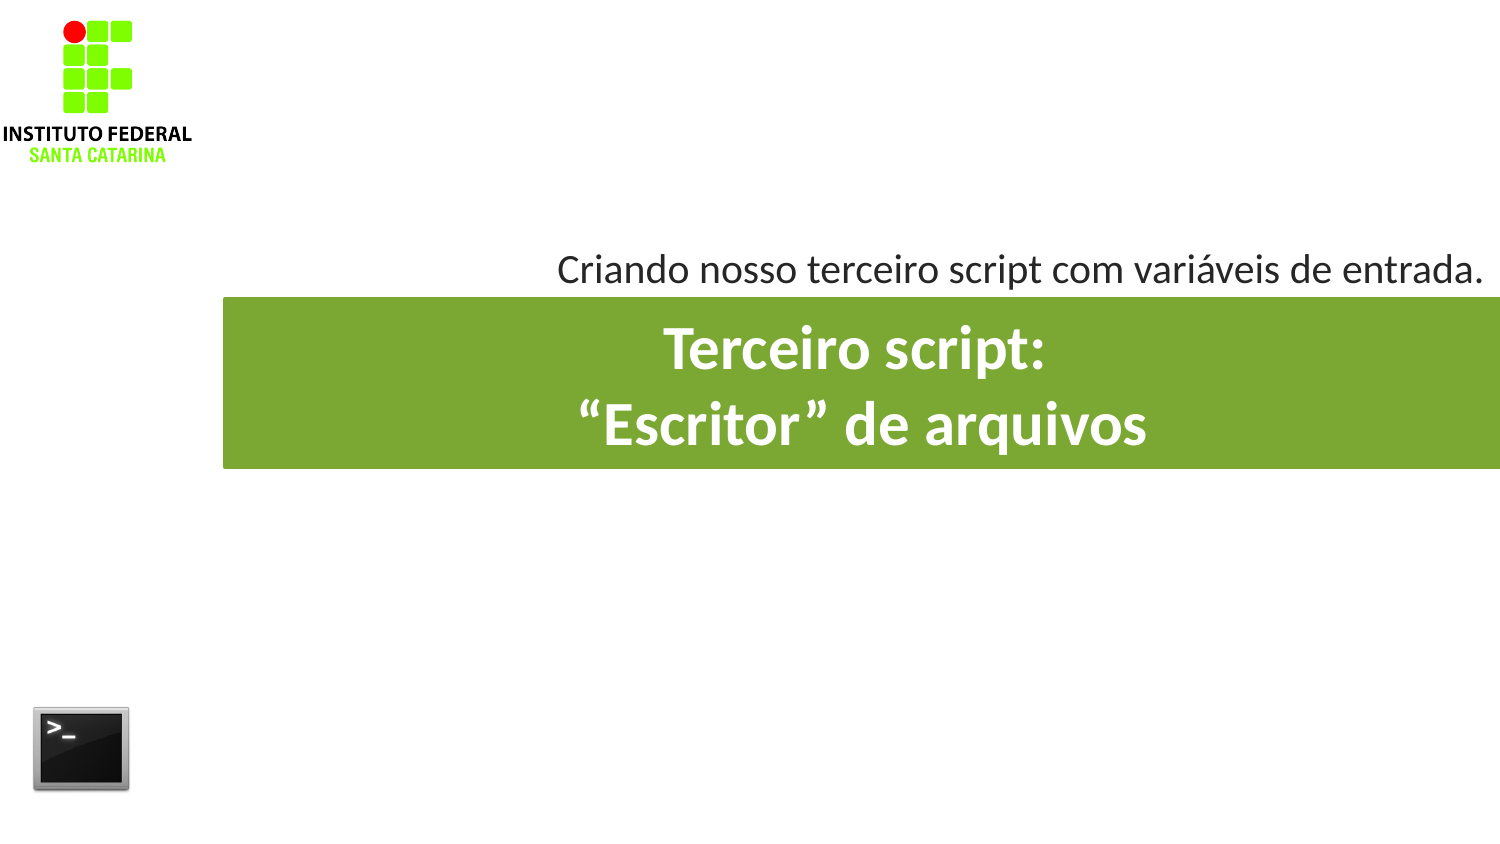

Criando nosso terceiro script com variáveis de entrada.
# Terceiro script: “Escritor” de arquivos